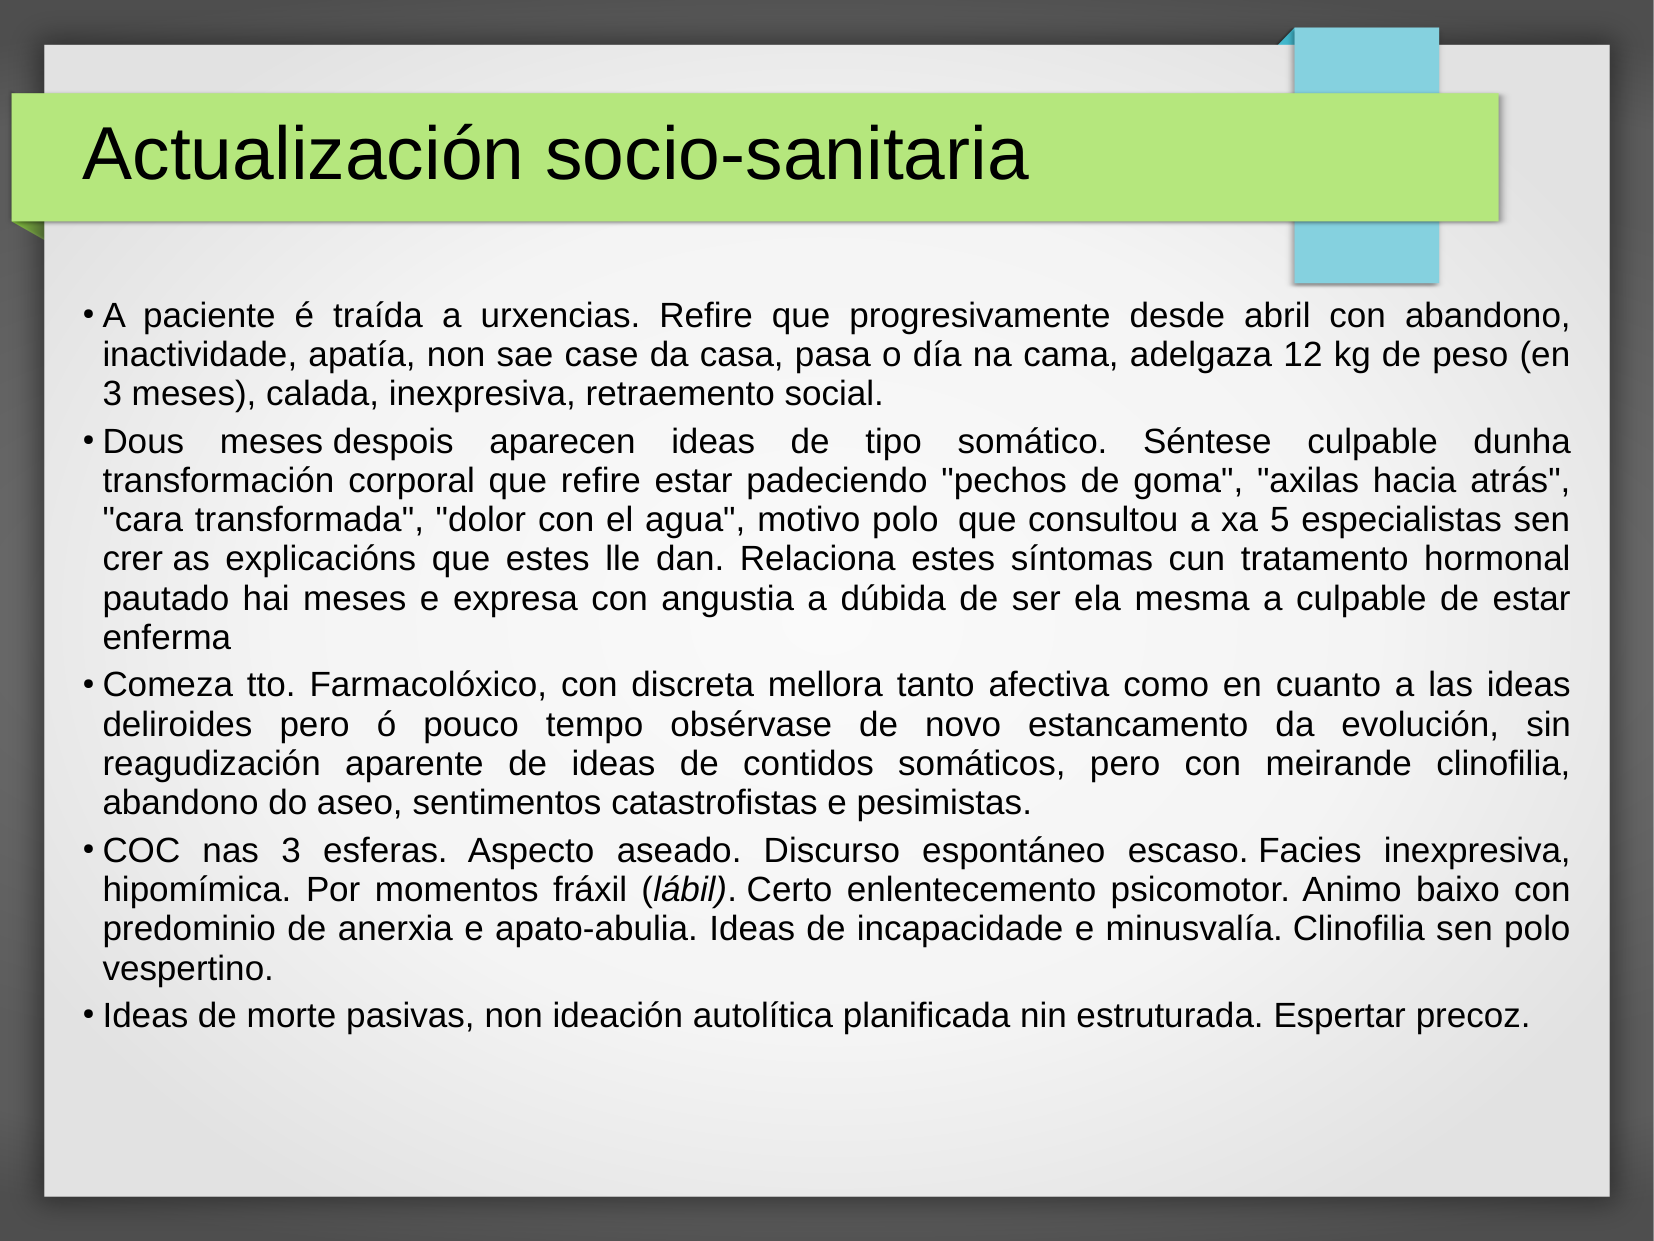

# Actualización socio-sanitaria
A paciente é traída a urxencias. Refire que progresivamente desde abril con abandono, inactividade, apatía, non sae case da casa, pasa o día na cama, adelgaza 12 kg de peso (en 3 meses), calada, inexpresiva, retraemento social.
Dous meses despois aparecen ideas de tipo somático. Séntese culpable dunha transformación corporal que refire estar padeciendo "pechos de goma", "axilas hacia atrás", "cara transformada", "dolor con el agua", motivo polo  que consultou a xa 5 especialistas sen crer as explicacións que estes lle dan. Relaciona estes síntomas cun tratamento hormonal pautado hai meses e expresa con angustia a dúbida de ser ela mesma a culpable de estar enferma
Comeza tto. Farmacolóxico, con discreta mellora tanto afectiva como en cuanto a las ideas deliroides pero ó pouco tempo obsérvase de novo estancamento da evolución, sin reagudización aparente de ideas de contidos somáticos, pero con meirande clinofilia, abandono do aseo, sentimentos catastrofistas e pesimistas.
COC nas 3 esferas. Aspecto aseado. Discurso espontáneo escaso. Facies inexpresiva, hipomímica. Por momentos fráxil (lábil). Certo enlentecemento psicomotor. Animo baixo con predominio de anerxia e apato-abulia. Ideas de incapacidade e minusvalía. Clinofilia sen polo vespertino.
Ideas de morte pasivas, non ideación autolítica planificada nin estruturada. Espertar precoz.